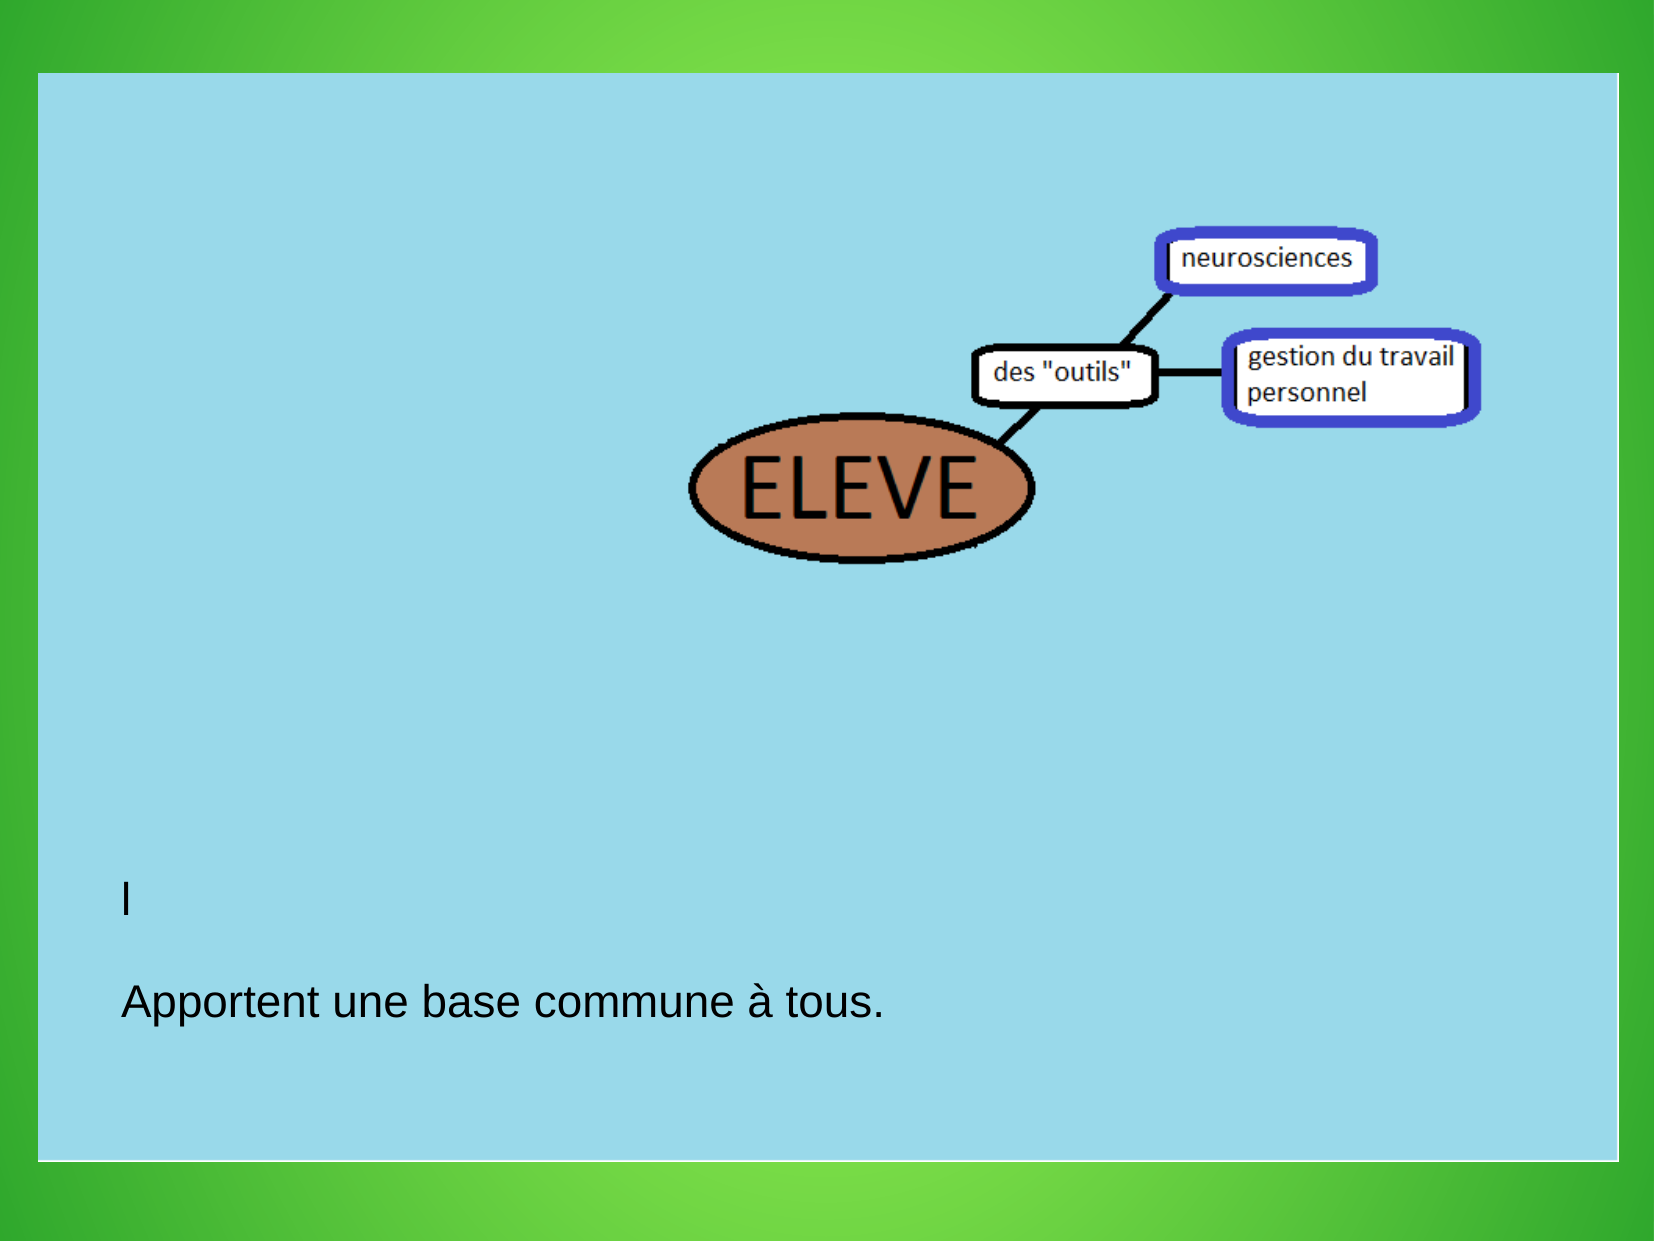

l
Apportent une base commune à tous.